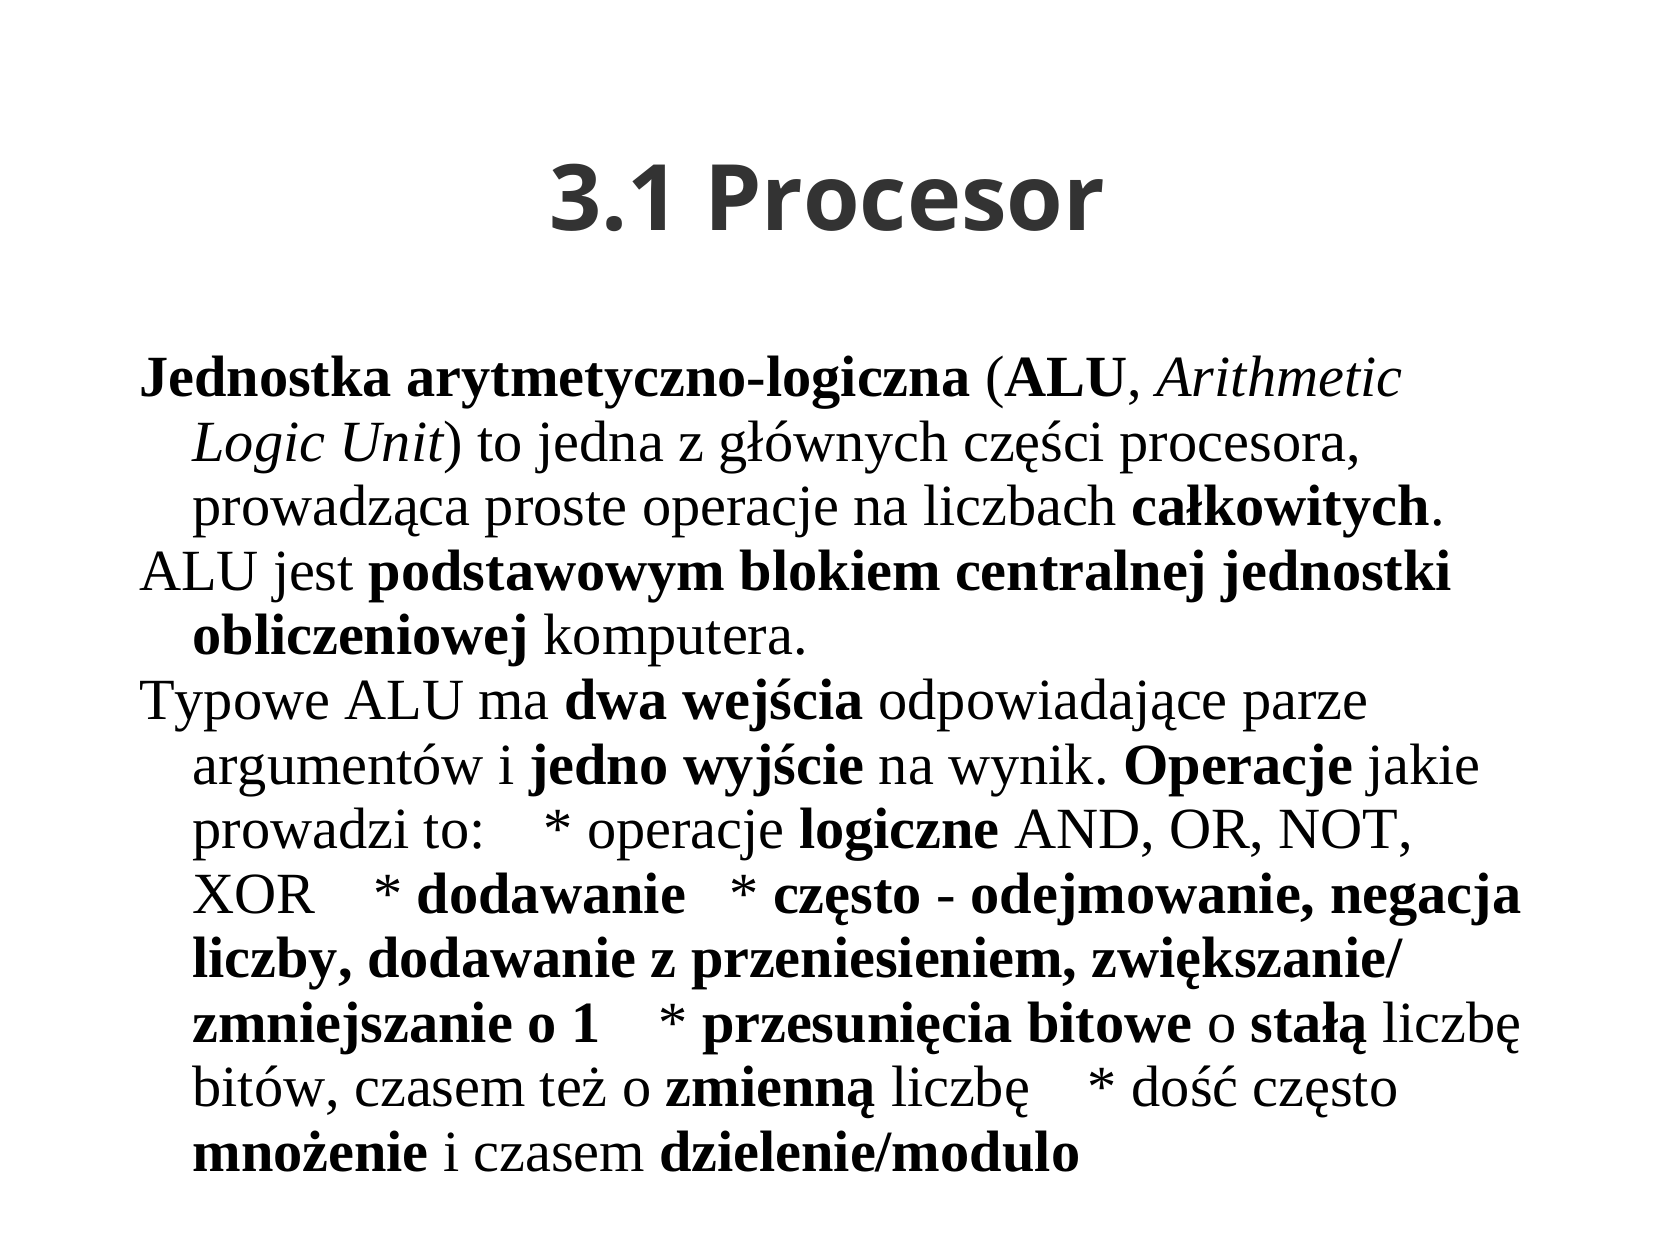

# 3.1 Procesor
Jednostka arytmetyczno-logiczna (ALU, Arithmetic Logic Unit) to jedna z głównych części procesora, prowadząca proste operacje na liczbach całkowitych.
ALU jest podstawowym blokiem centralnej jednostki obliczeniowej komputera.
Typowe ALU ma dwa wejścia odpowiadające parze argumentów i jedno wyjście na wynik. Operacje jakie prowadzi to: * operacje logiczne AND, OR, NOT, XOR * dodawanie * często - odejmowanie, negacja liczby, dodawanie z przeniesieniem, zwiększanie/ zmniejszanie o 1 * przesunięcia bitowe o stałą liczbę bitów, czasem też o zmienną liczbę * dość często mnożenie i czasem dzielenie/modulo